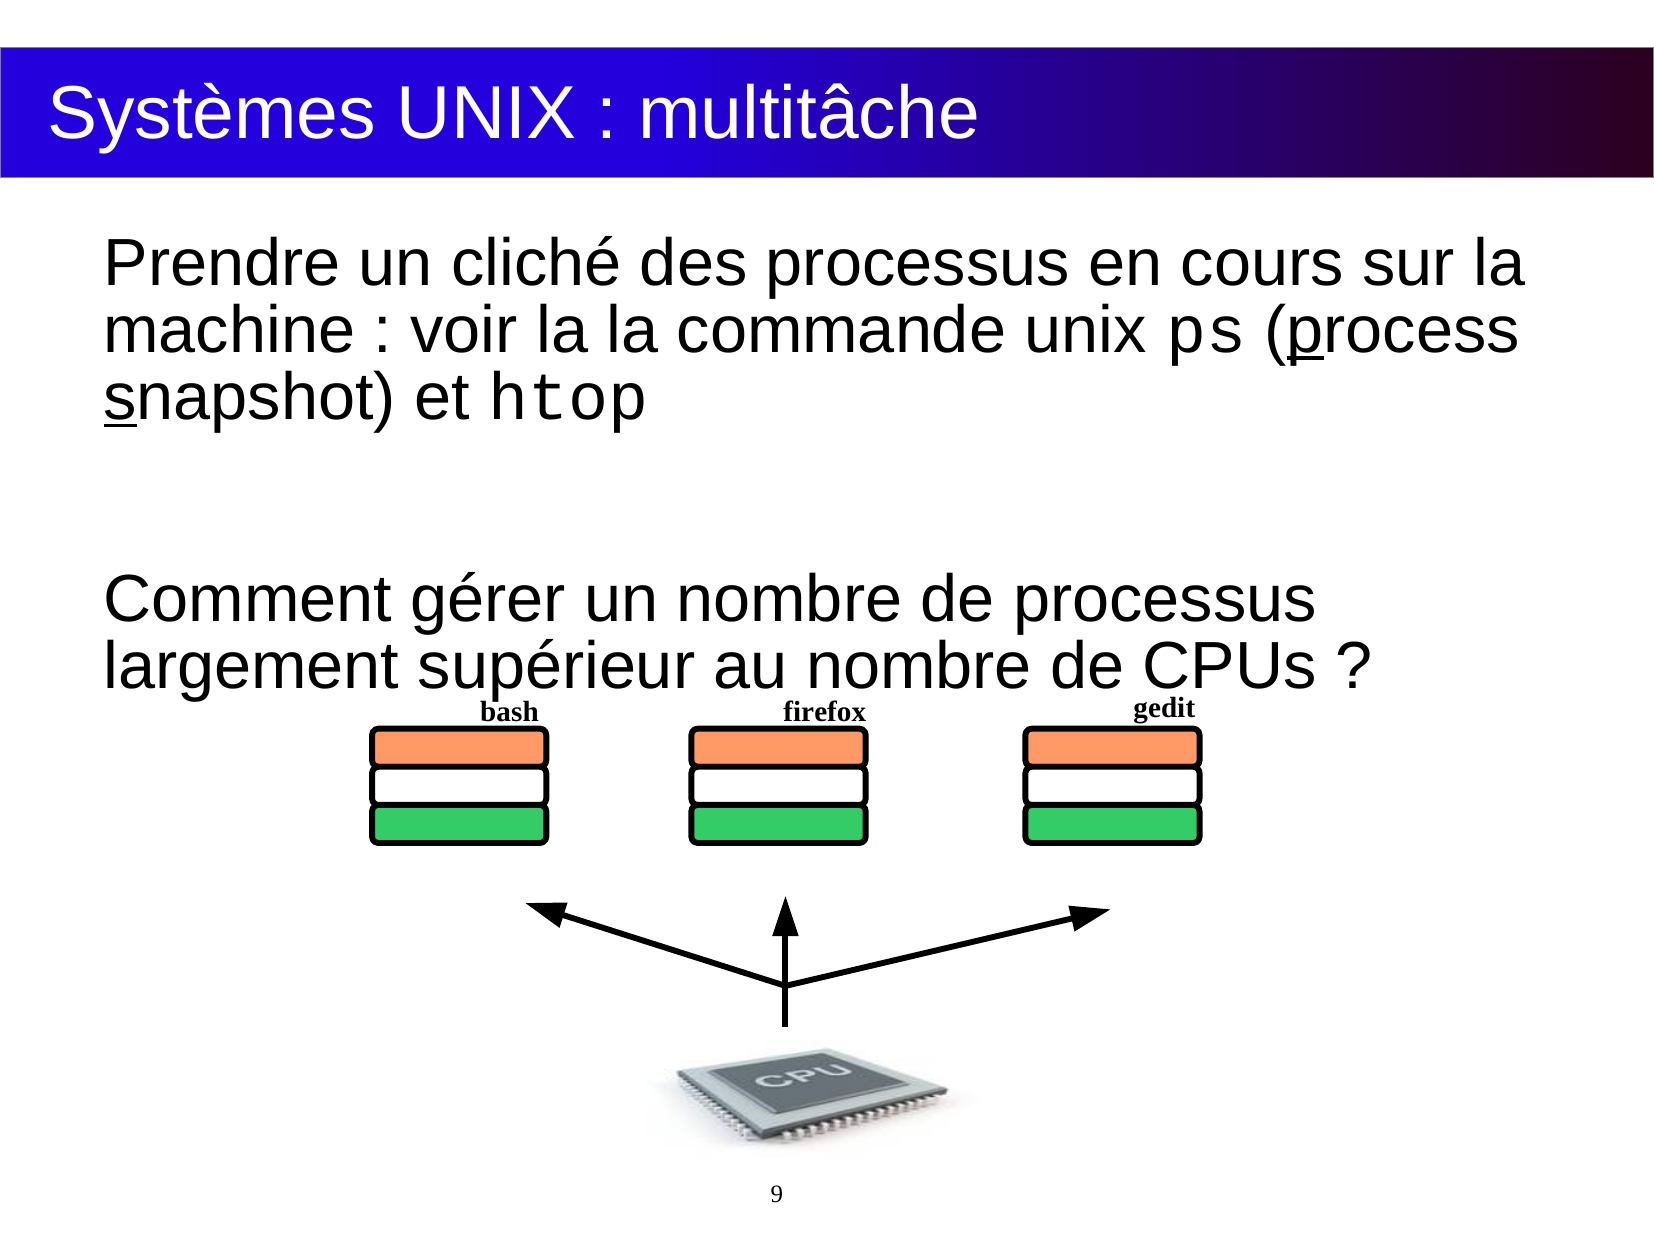

# Systèmes UNIX : multitâche
Prendre un cliché des processus en cours sur la
machine : voir la la commande unix ps (process snapshot) et htop
Comment gérer un nombre de processus largement supérieur au nombre de CPUs ?
gedit
bash
firefox